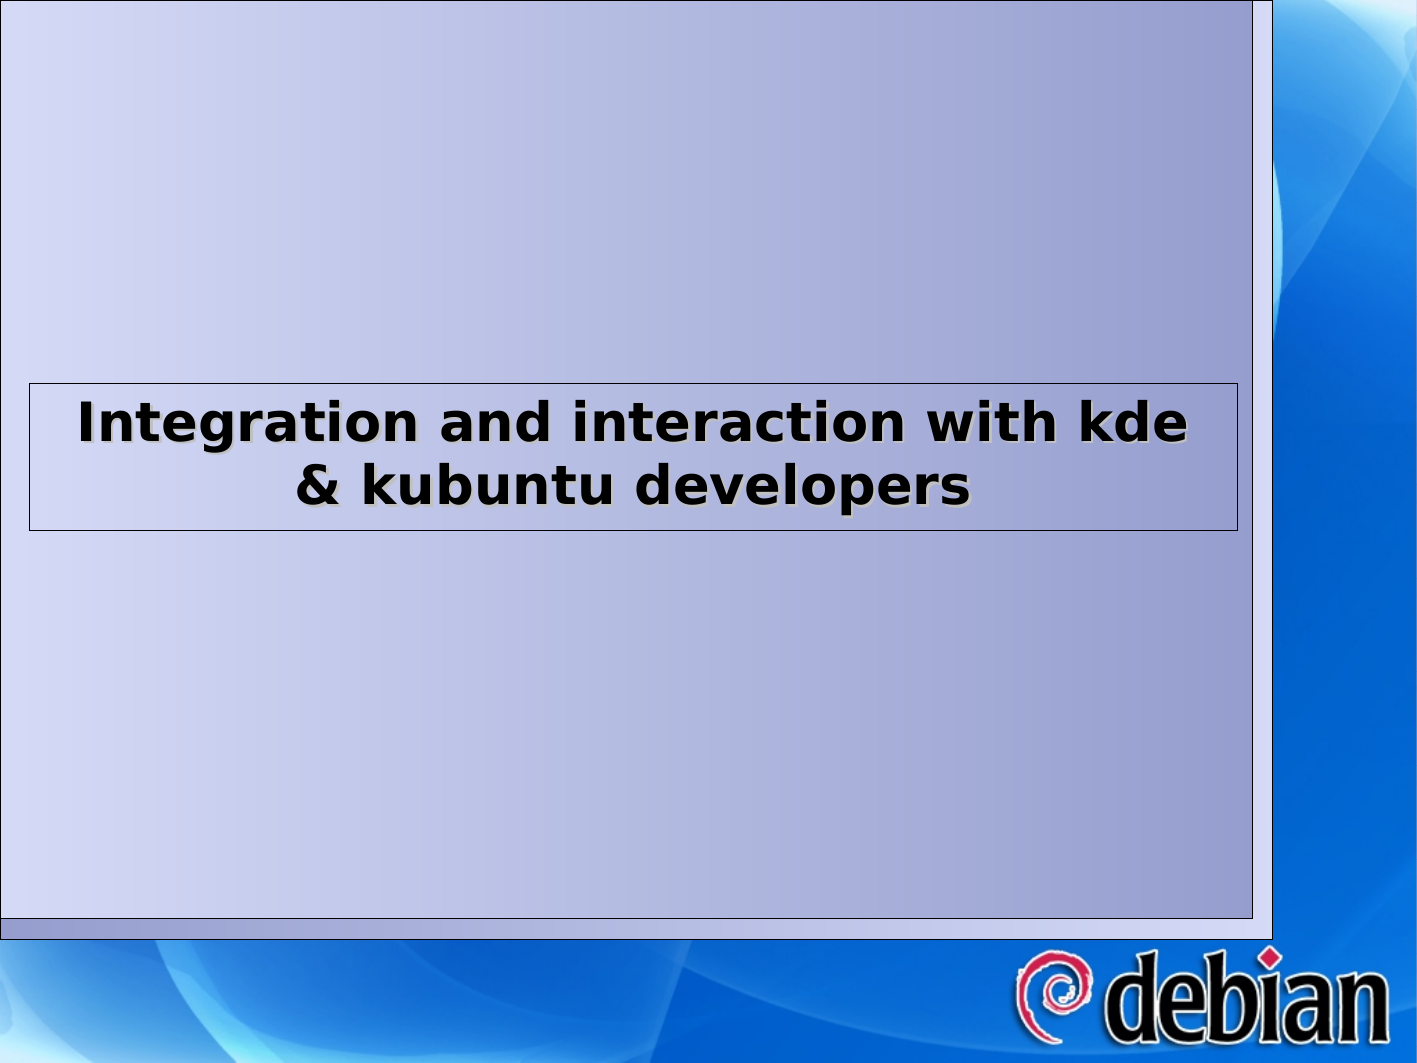

Integration and interaction with kde & kubuntu developers